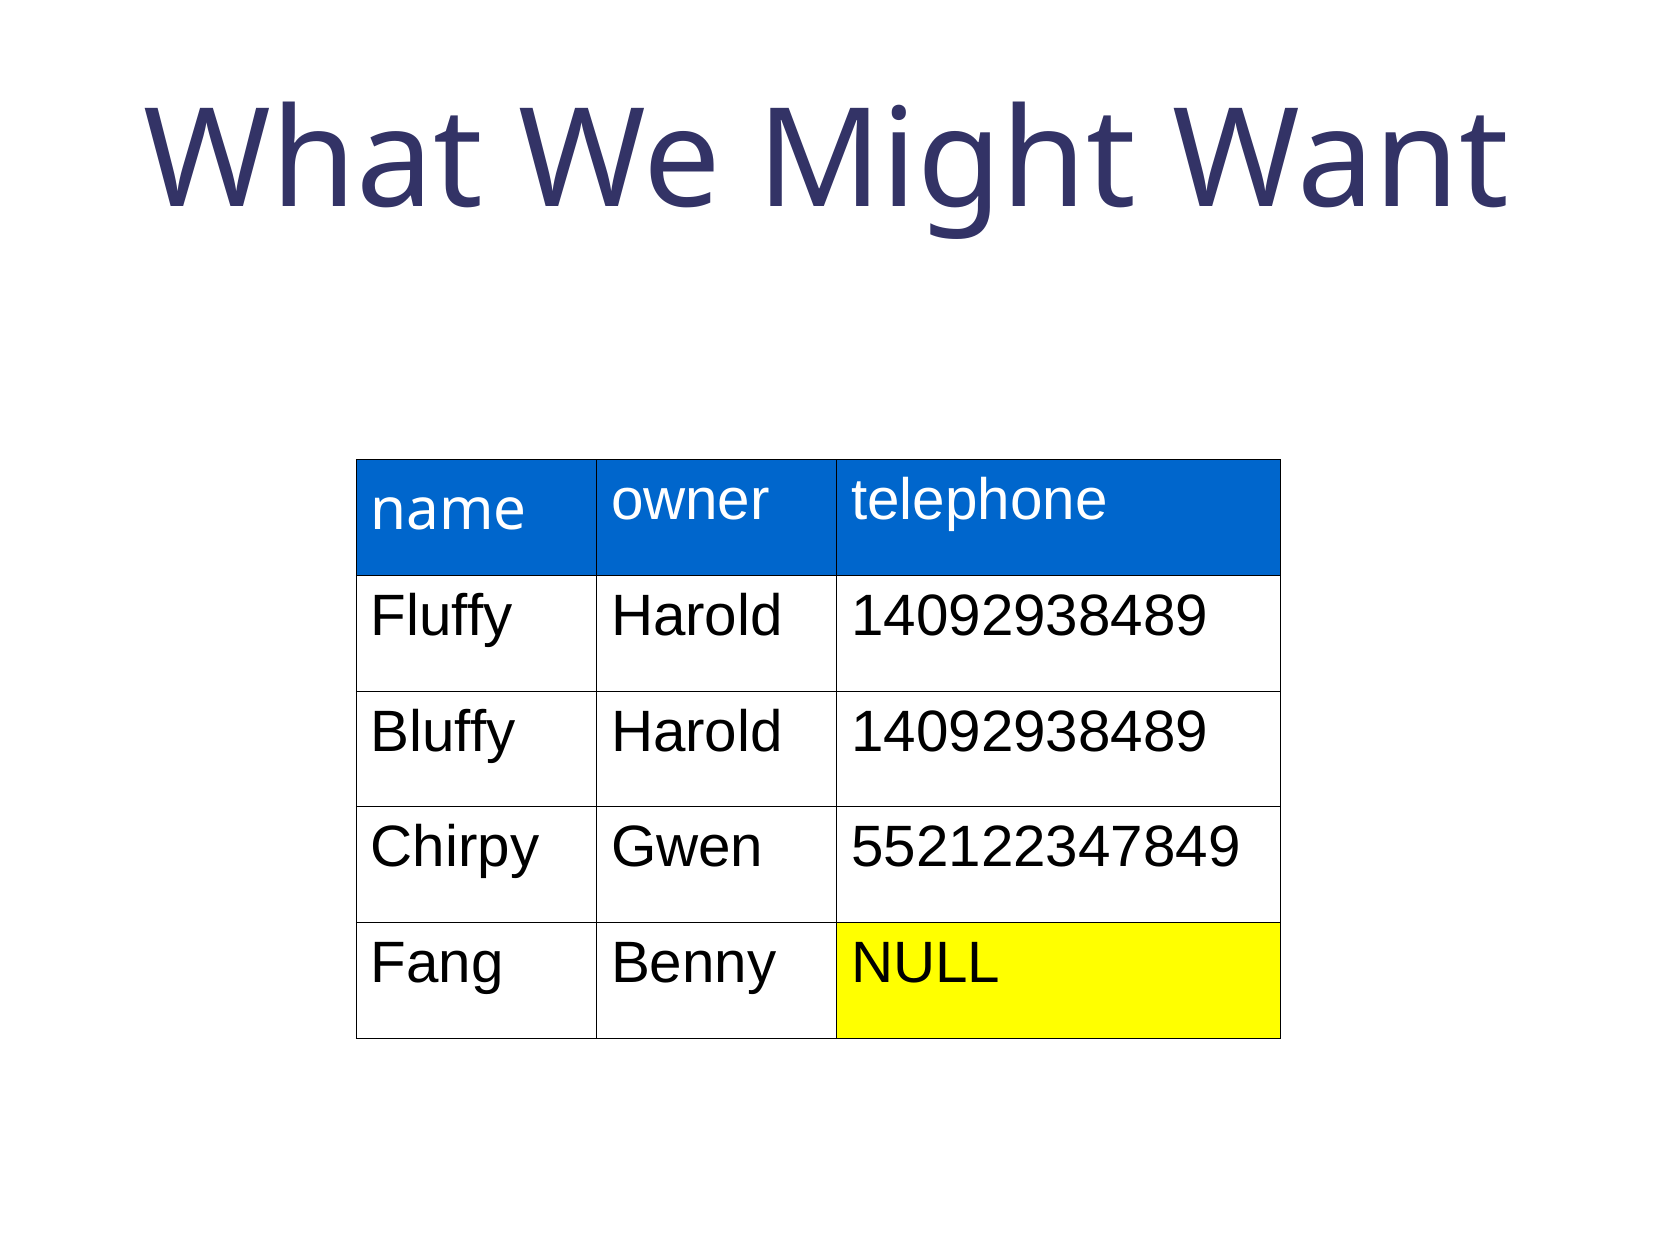

# What We Might Want
| name | owner | telephone |
| --- | --- | --- |
| Fluffy | Harold | 14092938489 |
| Bluffy | Harold | 14092938489 |
| Chirpy | Gwen | 552122347849 |
| Fang | Benny | NULL |